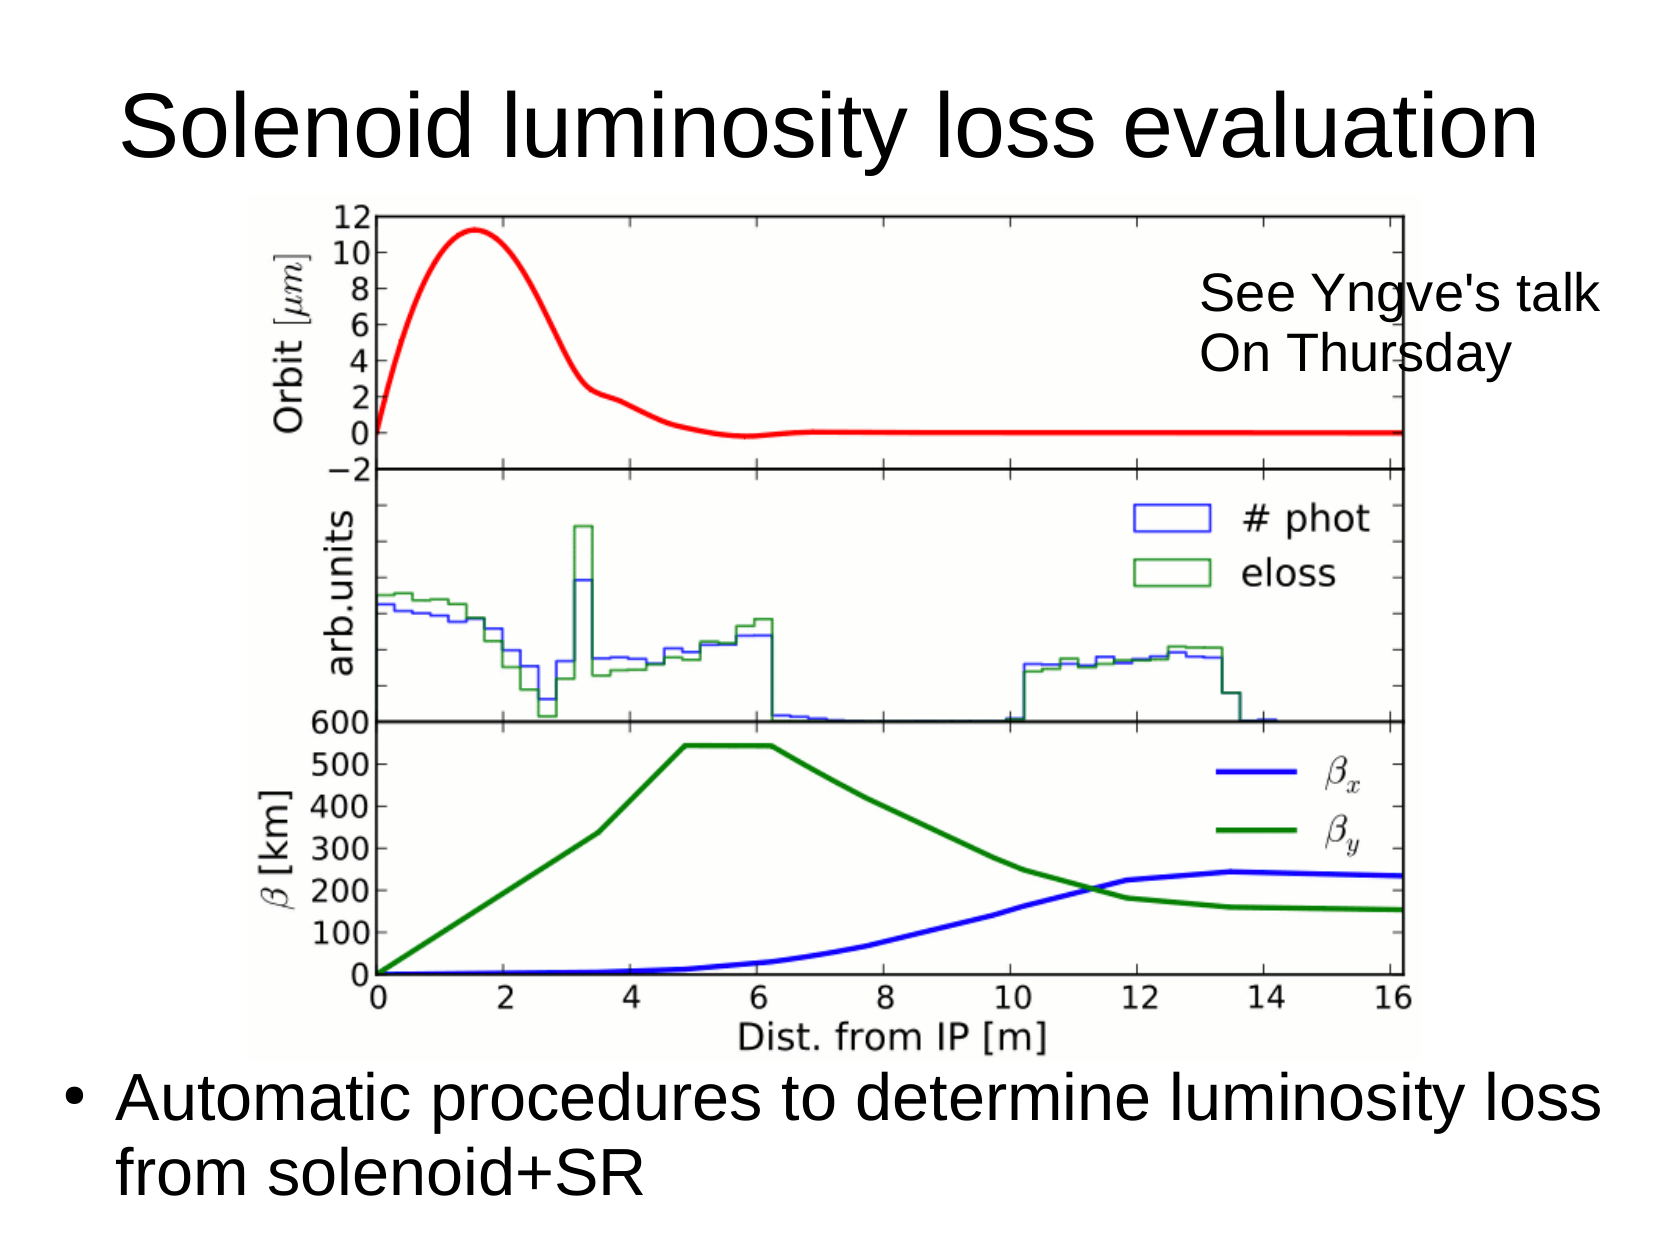

# Solenoid luminosity loss evaluation
See Yngve's talk
On Thursday
Automatic procedures to determine luminosity loss from solenoid+SR